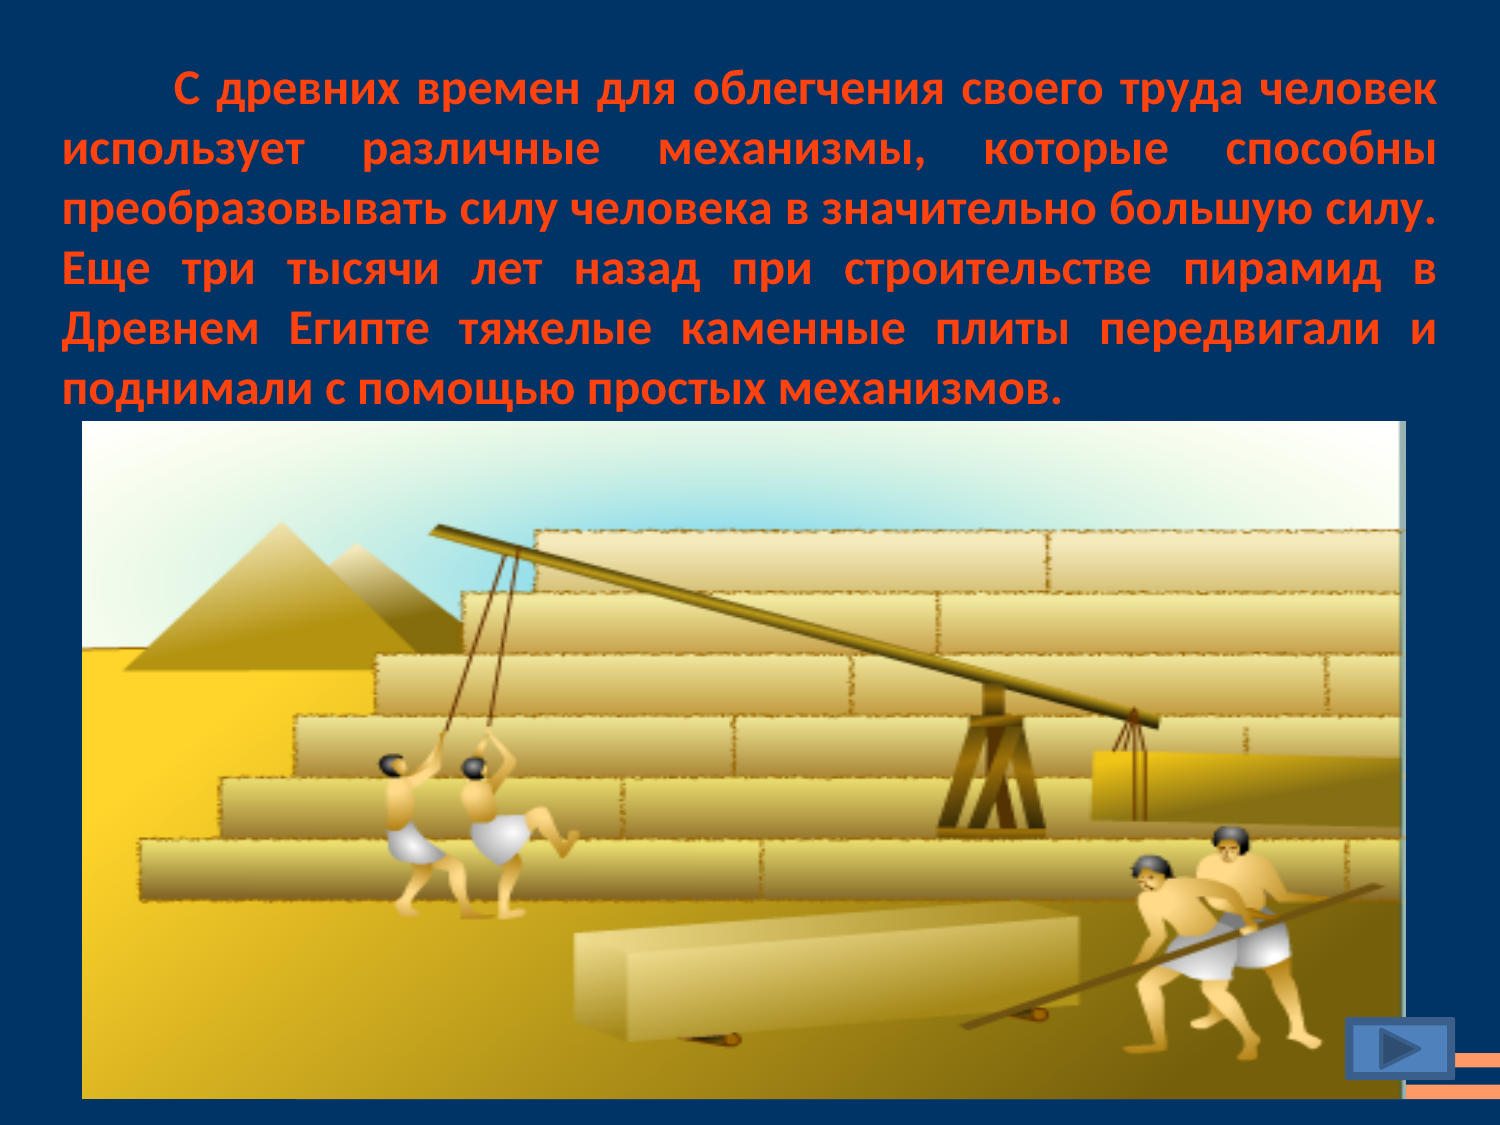

С древних времен для облегчения своего труда человек использует различные механизмы, которые способны преобразовывать силу человека в значительно большую силу. Еще три тысячи лет назад при строительстве пирамид в Древнем Египте тяжелые каменные плиты передвигали и поднимали с помощью простых механизмов.
#